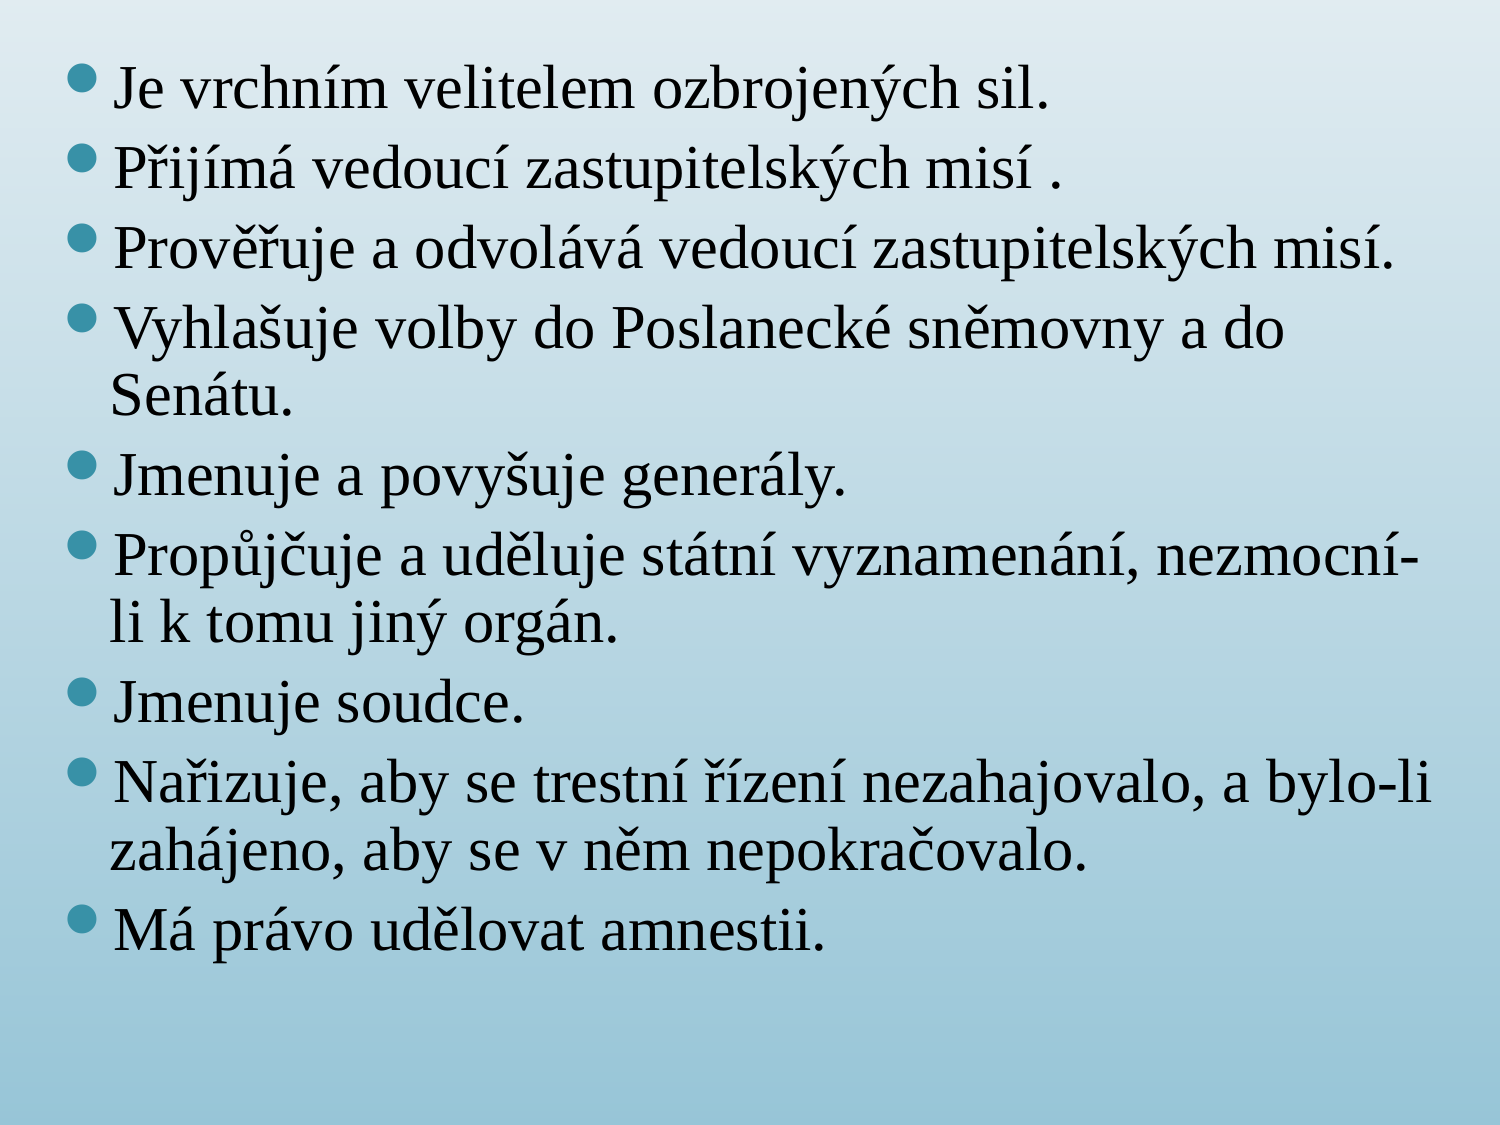

# Je vrchním velitelem ozbrojených sil.
Přijímá vedoucí zastupitelských misí .
Prověřuje a odvolává vedoucí zastupitelských misí.
Vyhlašuje volby do Poslanecké sněmovny a do Senátu.
Jmenuje a povyšuje generály.
Propůjčuje a uděluje státní vyznamenání, nezmocní-li k tomu jiný orgán.
Jmenuje soudce.
Nařizuje, aby se trestní řízení nezahajovalo, a bylo-li zahájeno, aby se v něm nepokračovalo.
Má právo udělovat amnestii.